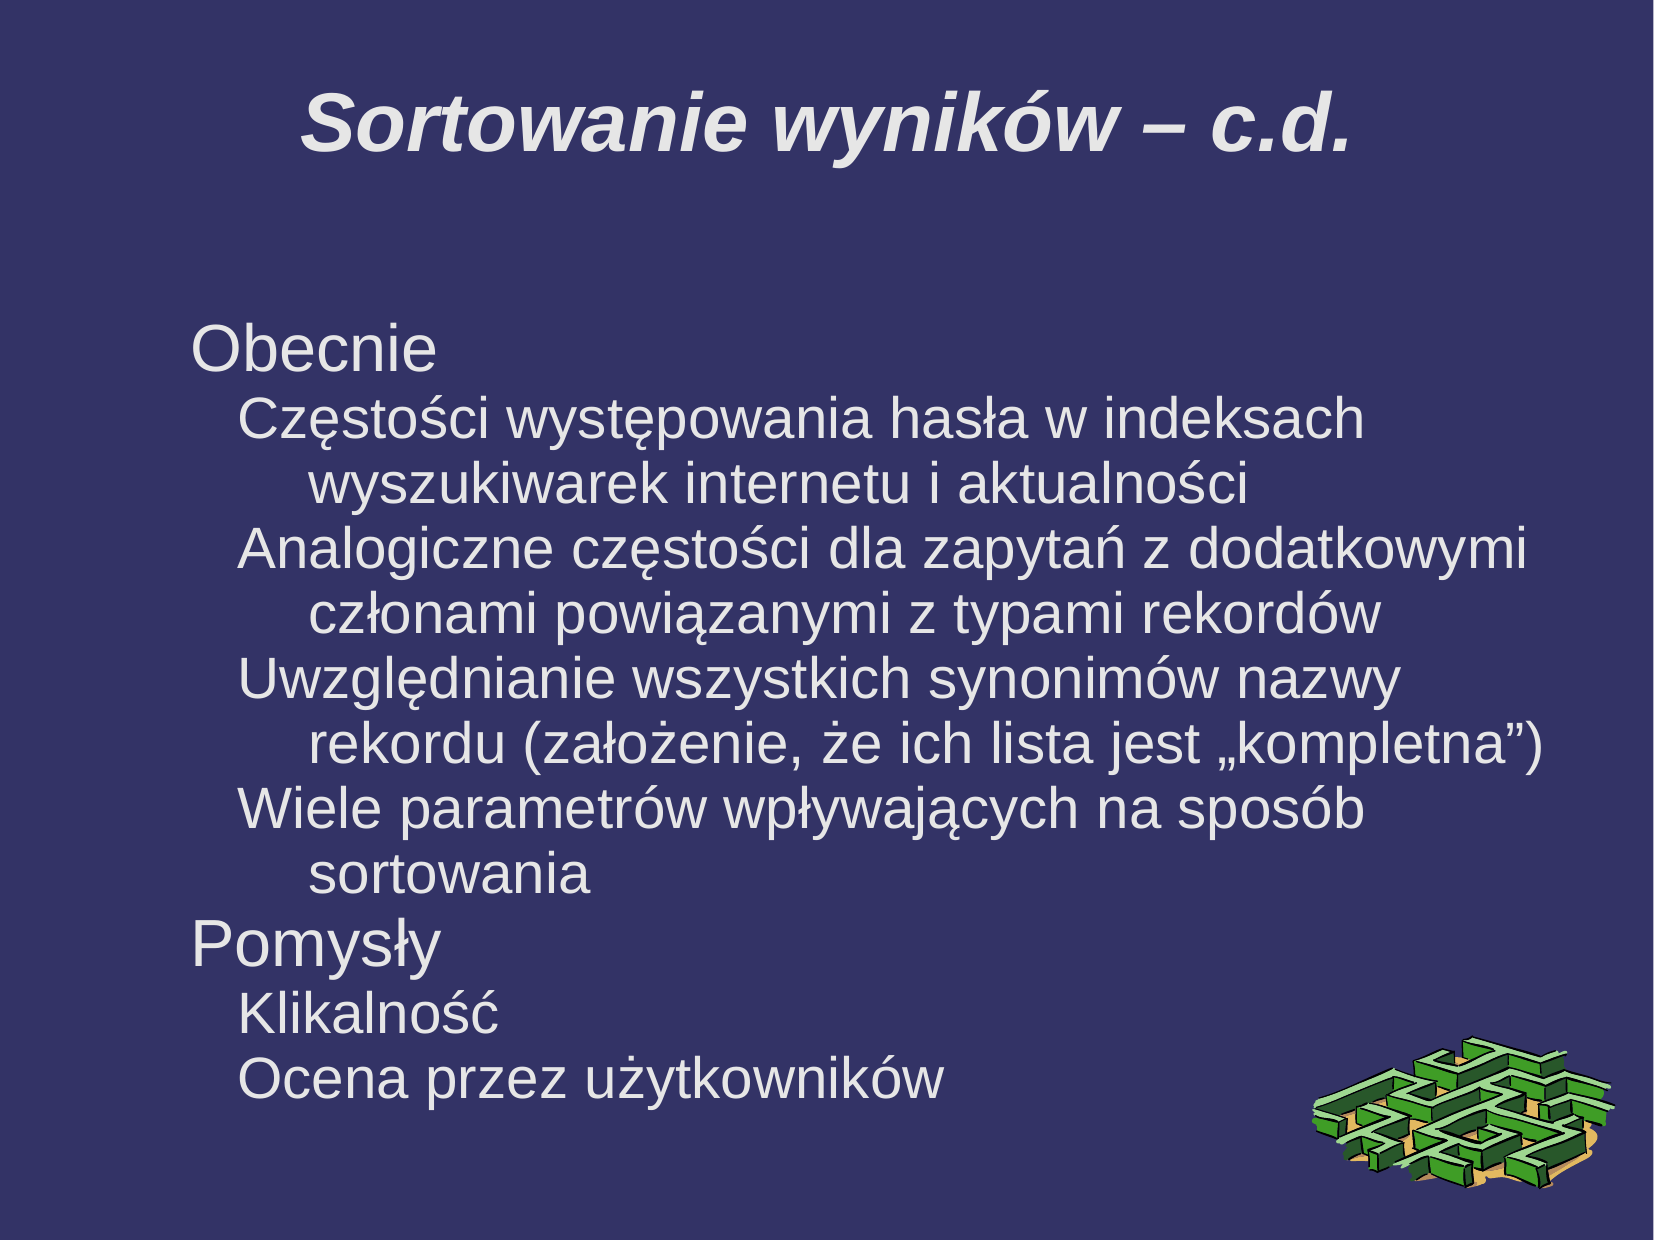

# Sortowanie wyników – c.d.
Obecnie
Częstości występowania hasła w indeksach wyszukiwarek internetu i aktualności
Analogiczne częstości dla zapytań z dodatkowymi członami powiązanymi z typami rekordów
Uwzględnianie wszystkich synonimów nazwy rekordu (założenie, że ich lista jest „kompletna”)
Wiele parametrów wpływających na sposób sortowania
Pomysły
Klikalność
Ocena przez użytkowników